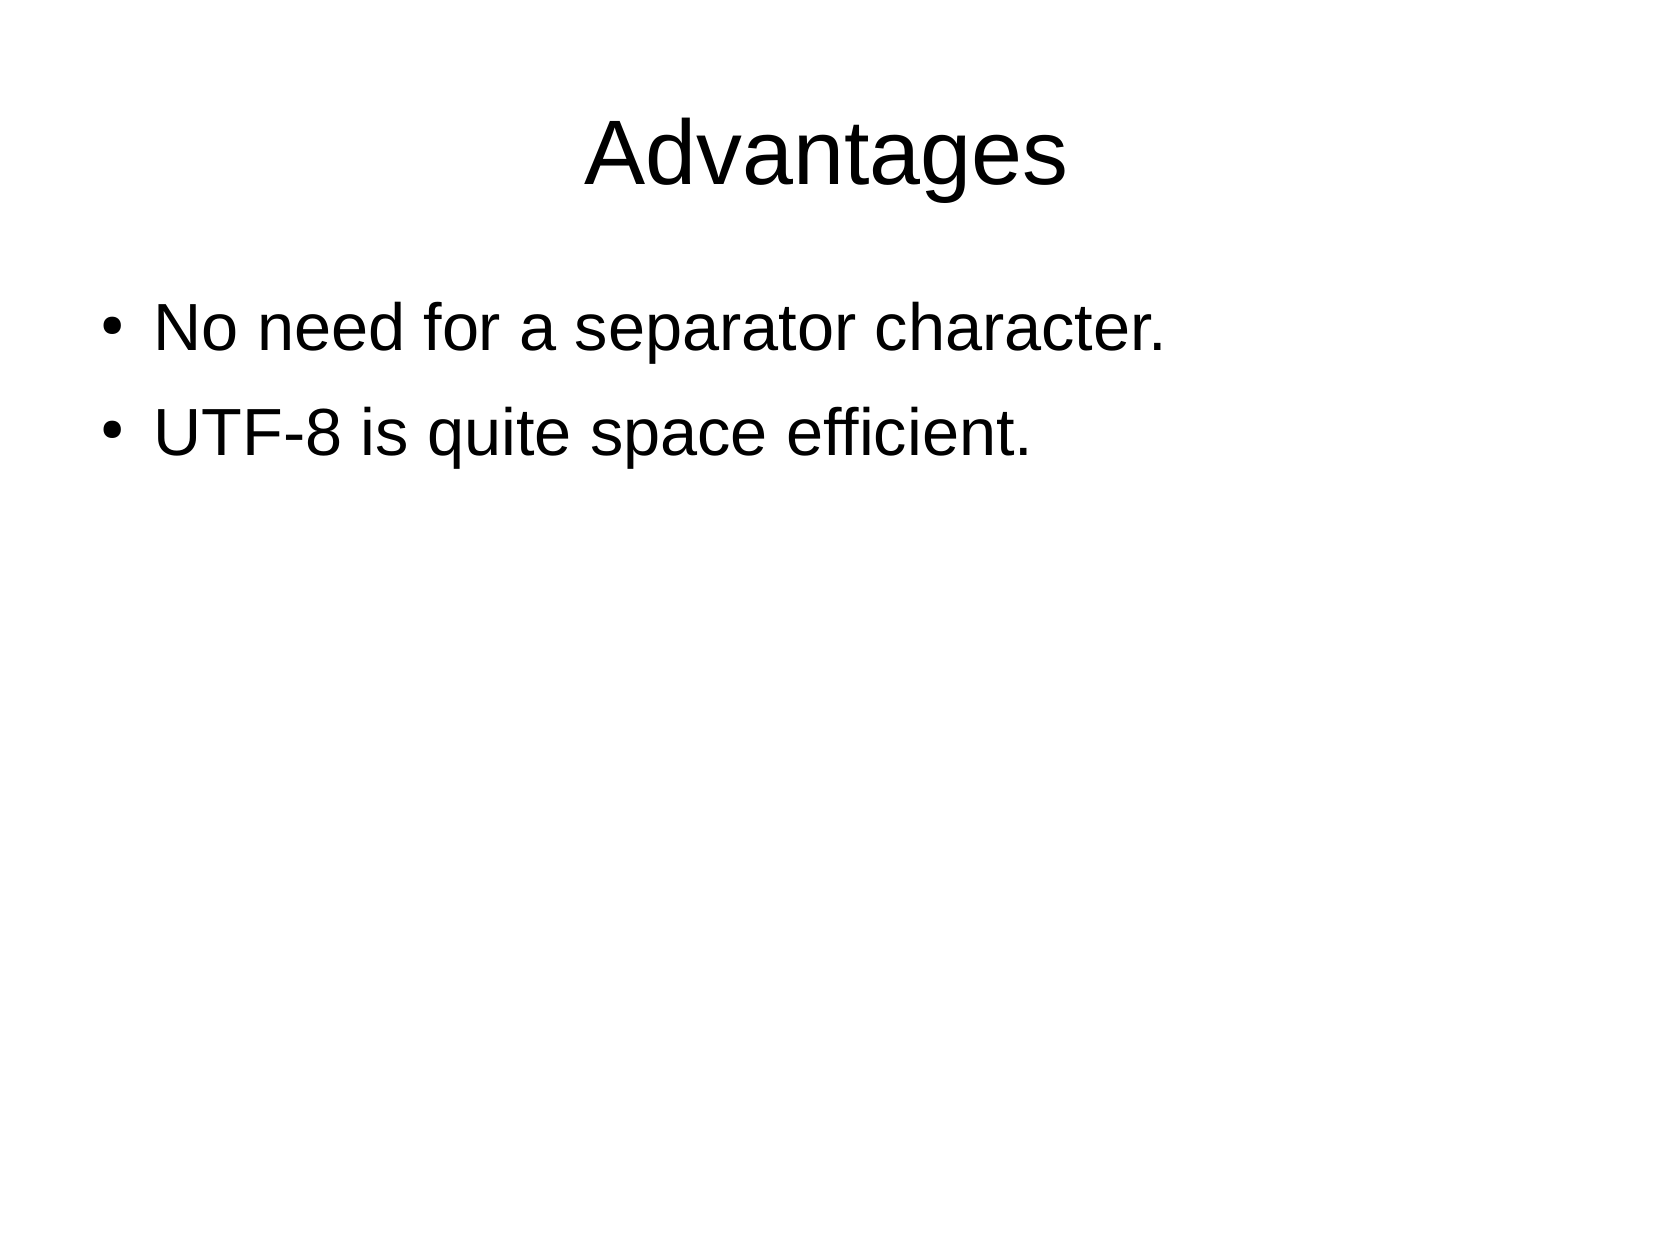

# Advantages
No need for a separator character.
UTF-8 is quite space efficient.